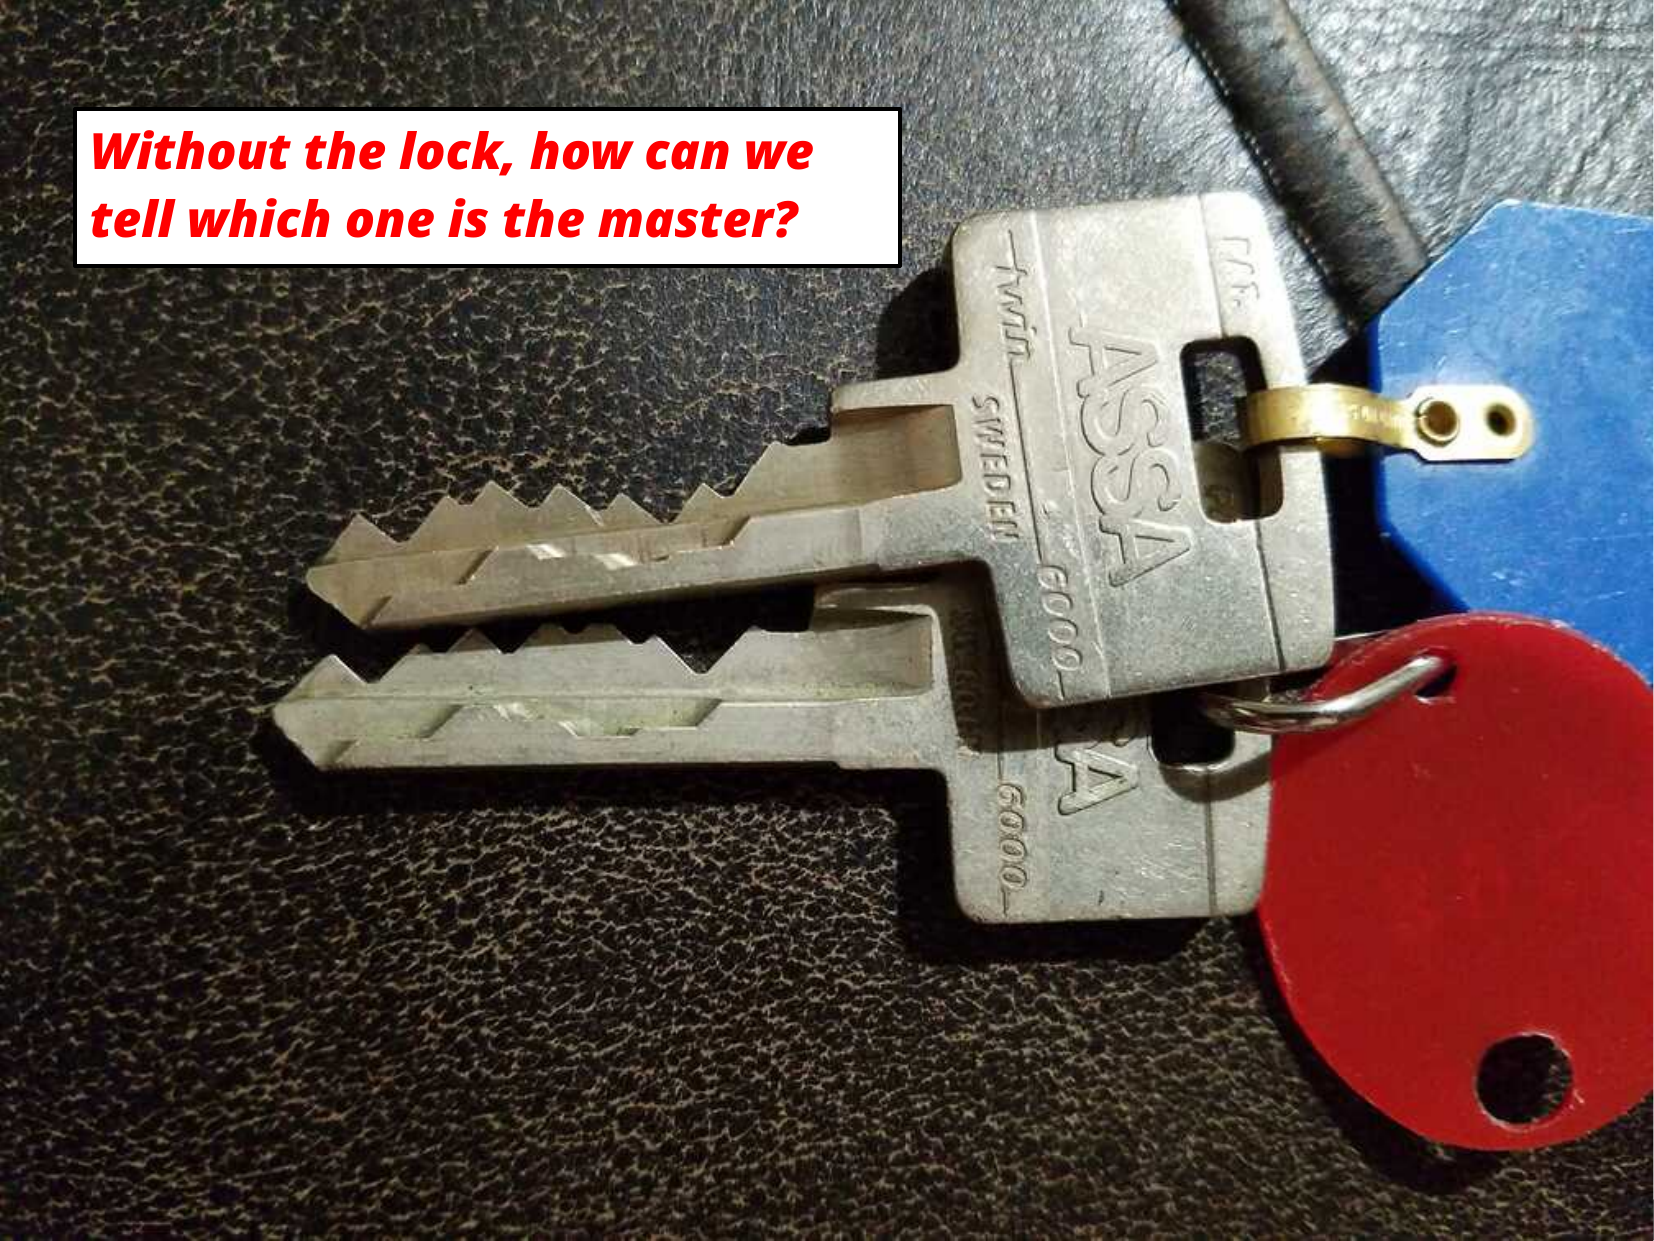

Without the lock, how can we tell which one is the master?